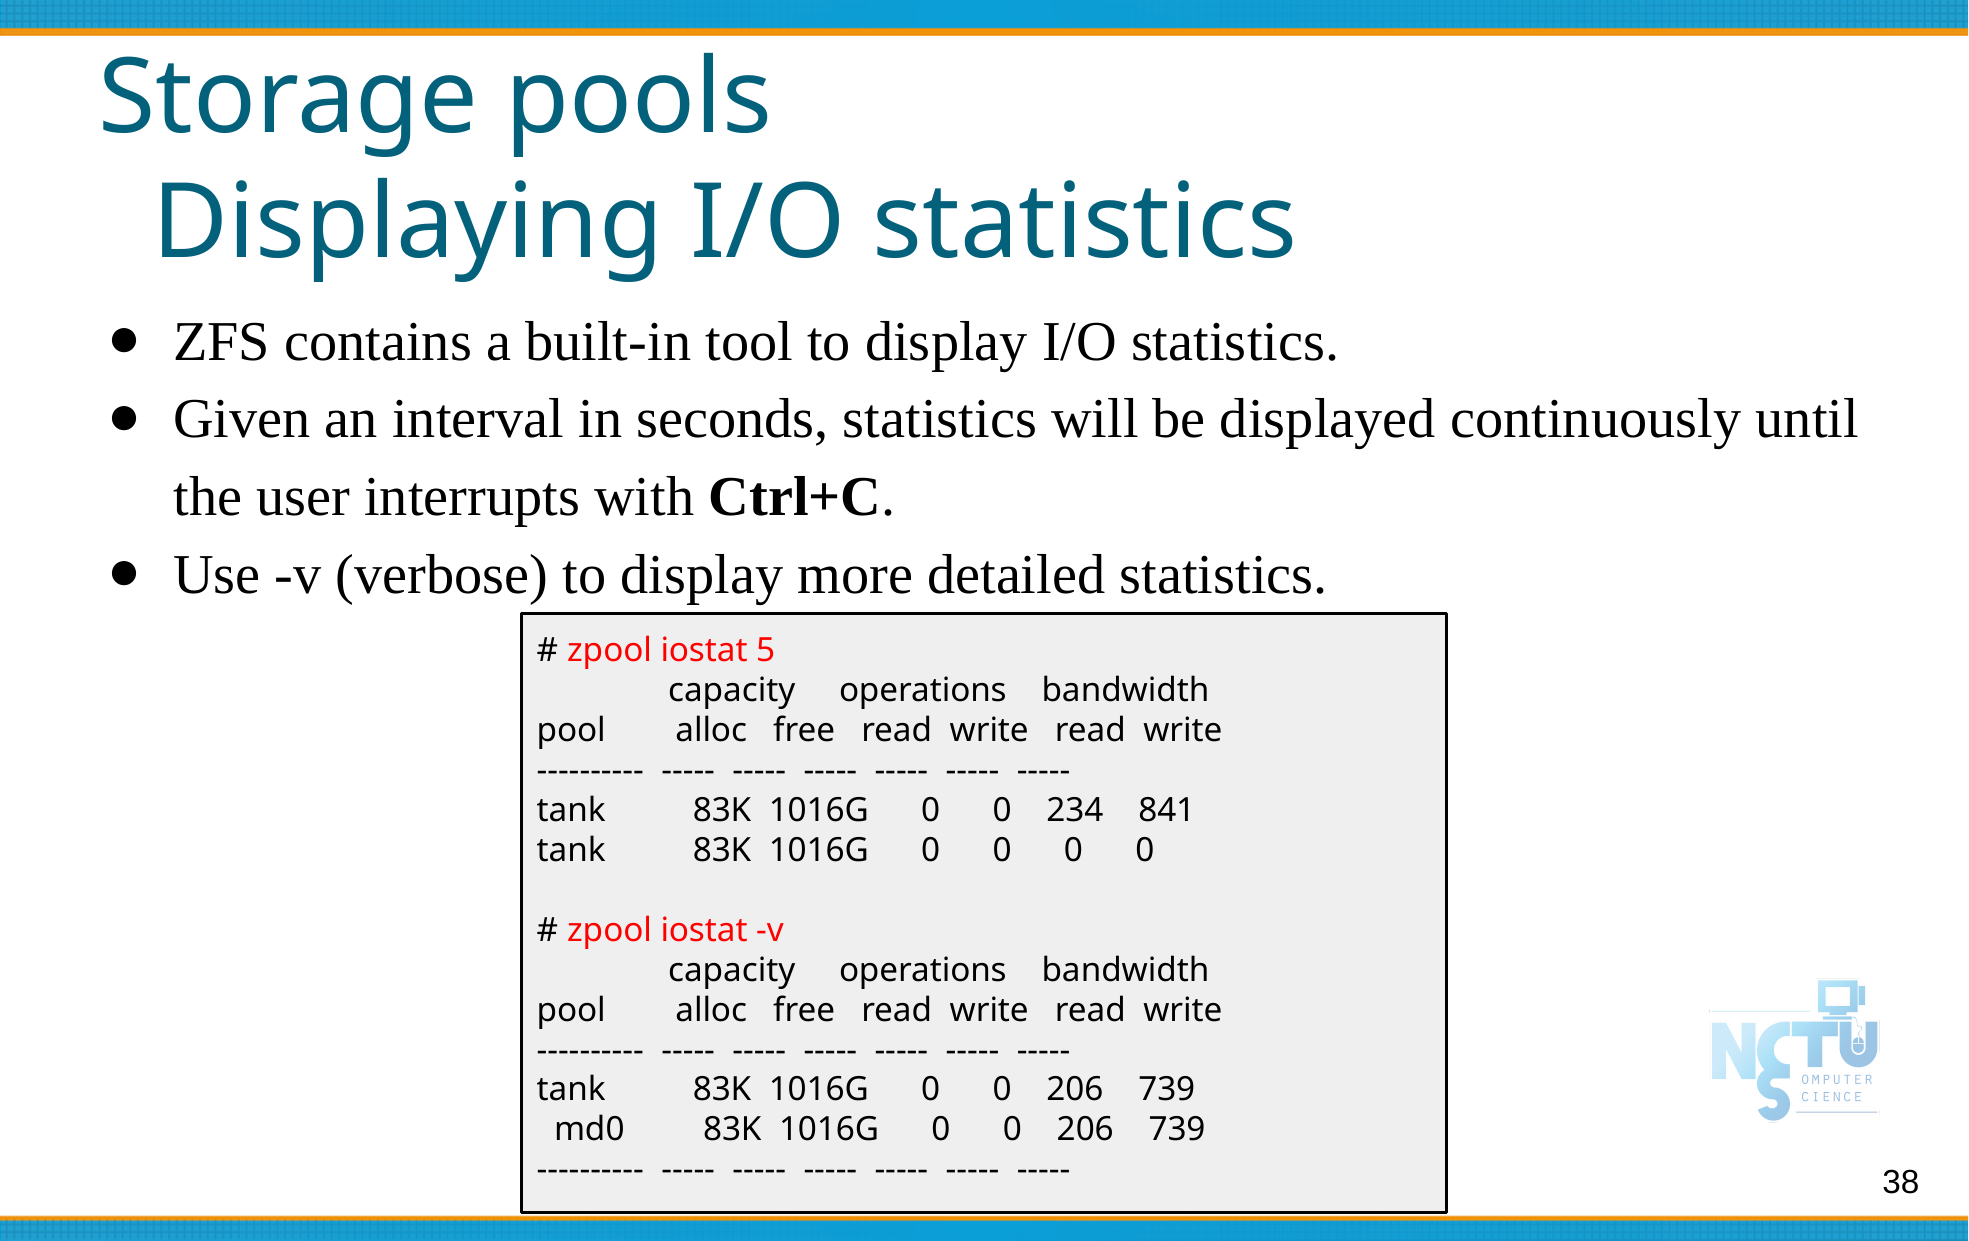

# Storage pools Displaying I/O statistics
ZFS contains a built-in tool to display I/O statistics.
Given an interval in seconds, statistics will be displayed continuously until the user interrupts with Ctrl+C.
Use -v (verbose) to display more detailed statistics.
# zpool iostat 5
 capacity operations bandwidth
pool alloc free read write read write
---------- ----- ----- ----- ----- ----- -----
tank 83K 1016G 0 0 234 841
tank 83K 1016G 0 0 0 0
# zpool iostat -v
 capacity operations bandwidth
pool alloc free read write read write
---------- ----- ----- ----- ----- ----- -----
tank 83K 1016G 0 0 206 739
 md0 83K 1016G 0 0 206 739
---------- ----- ----- ----- ----- ----- -----